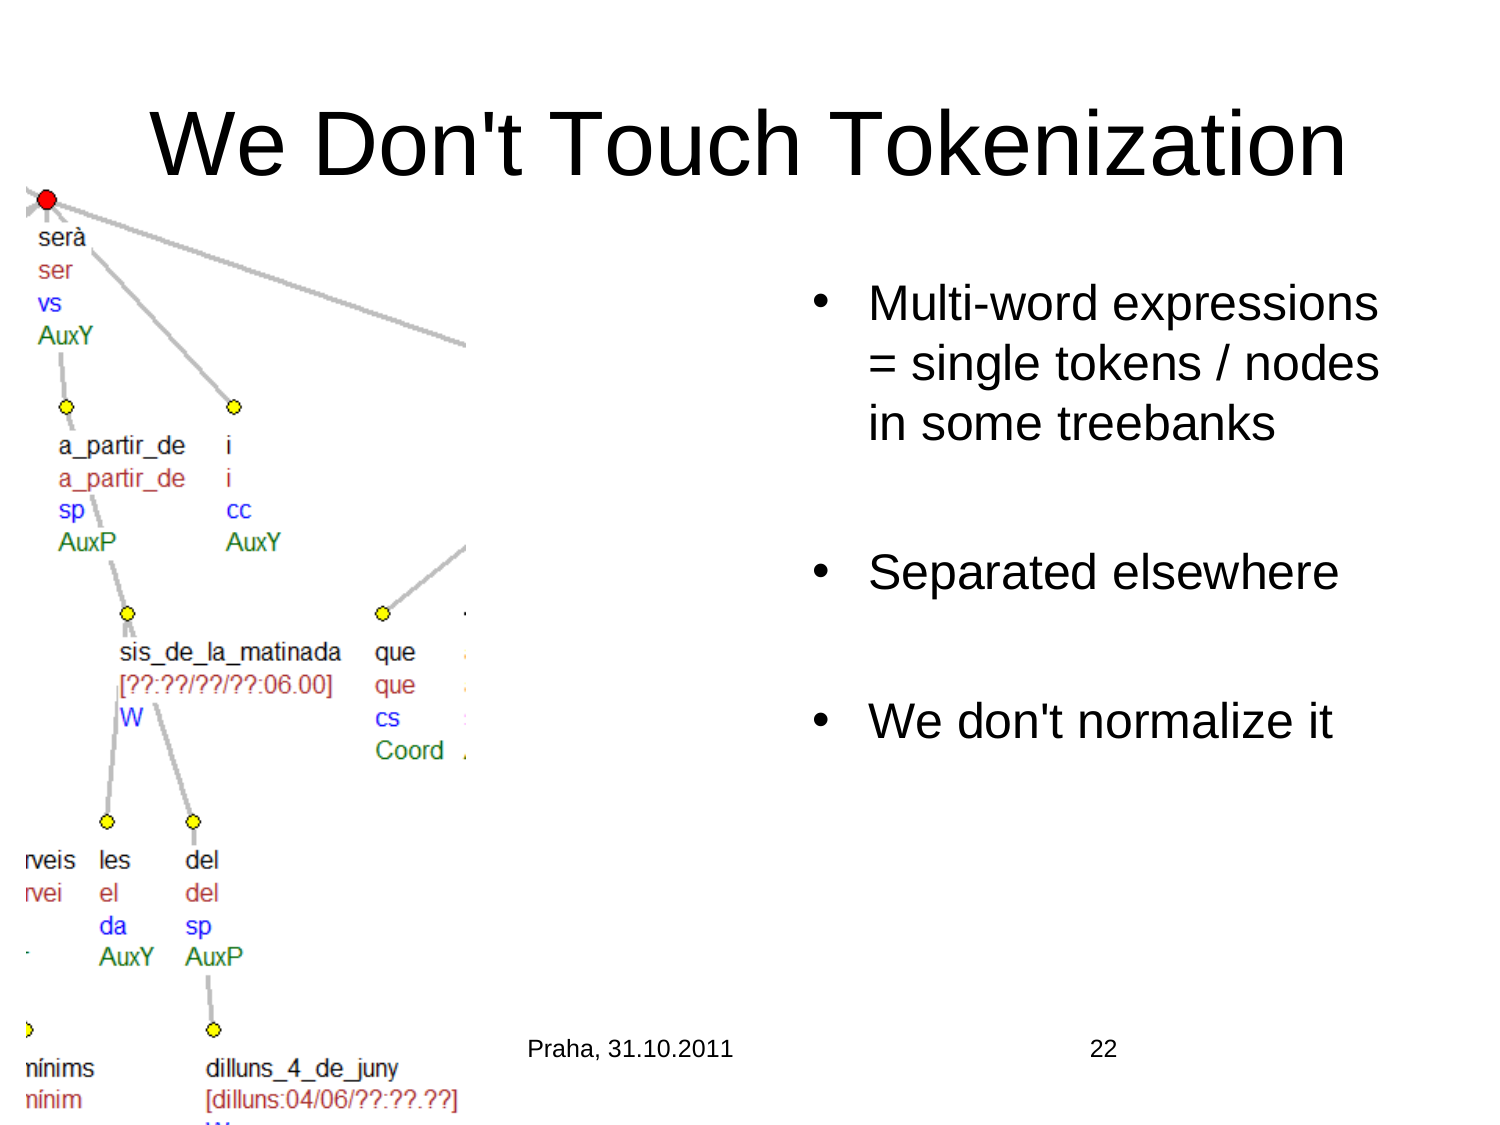

# We Don't Touch Tokenization
Multi-word expressions
= single tokens / nodes
in some treebanks
Separated elsewhere
We don't normalize it
Praha, 31.10.2011
22